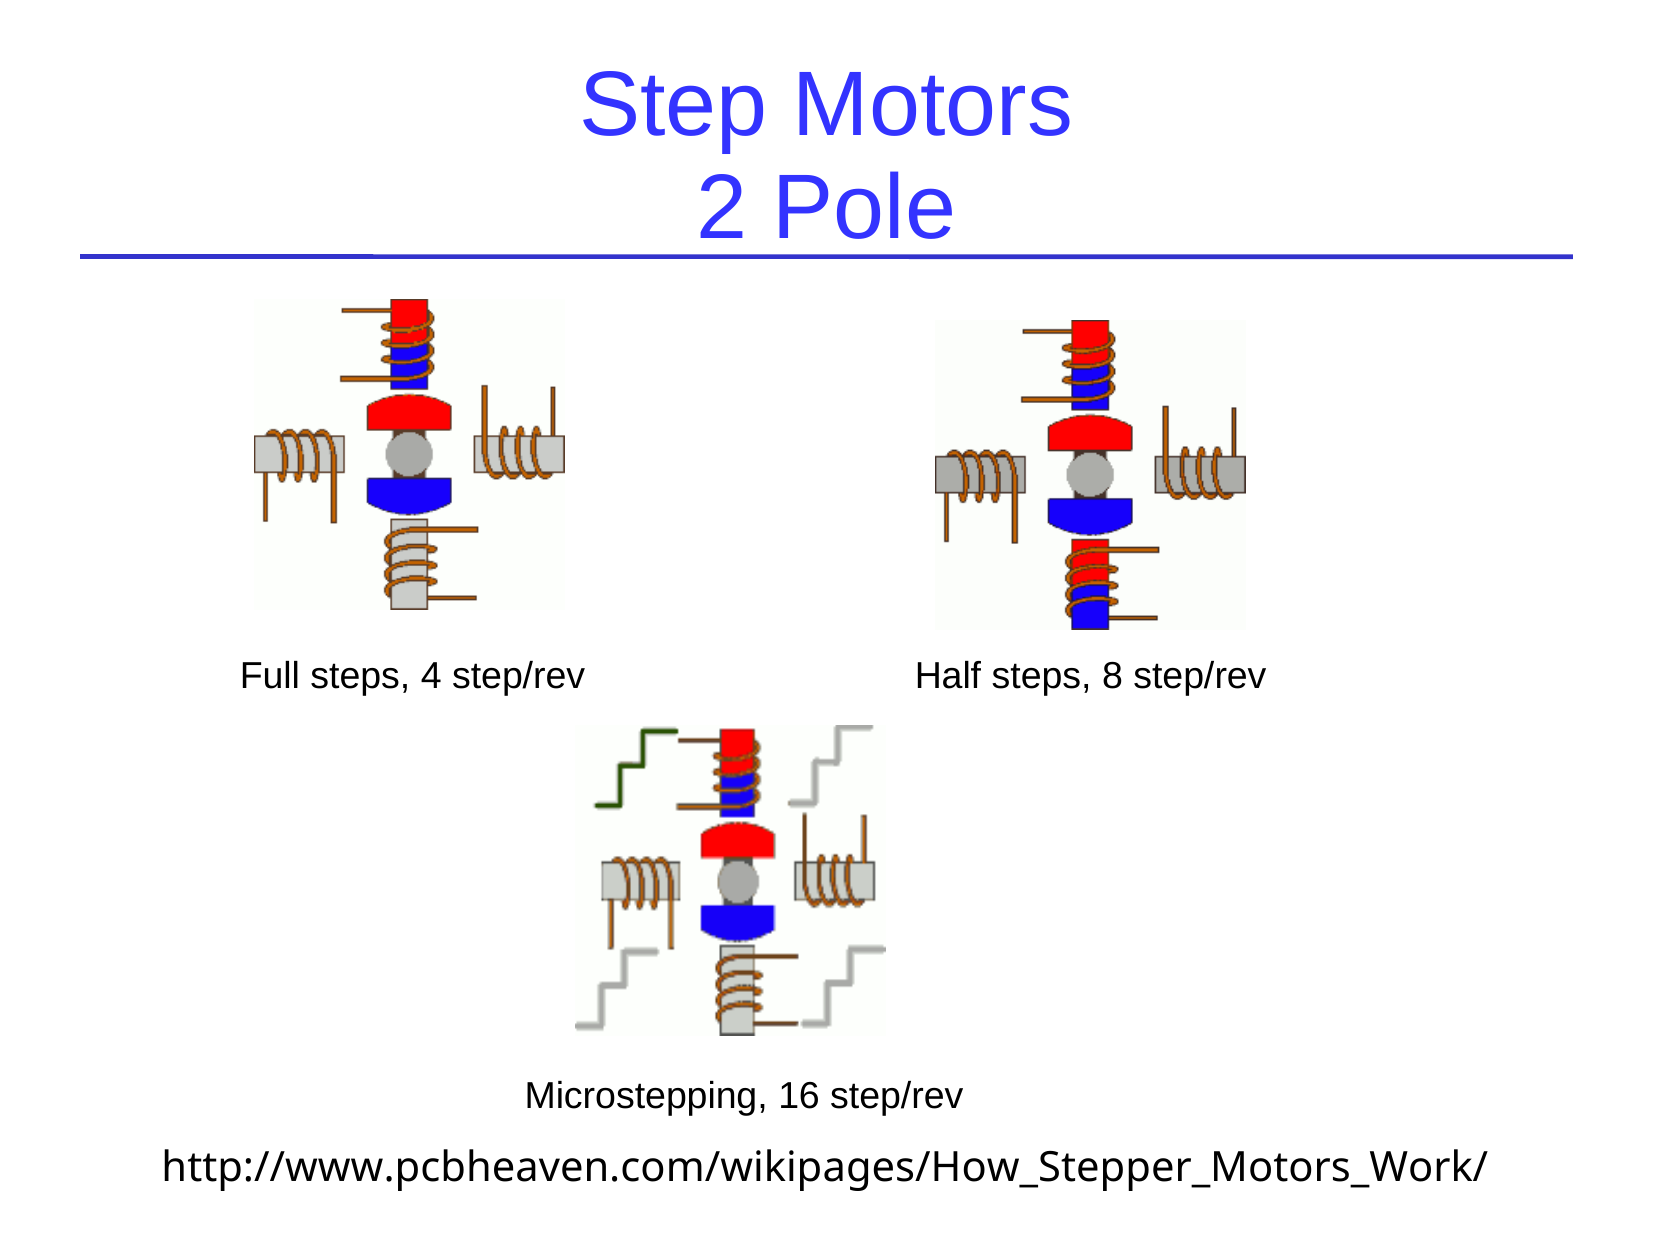

# Step Motors 2 Pole
Full steps, 4 step/rev
Half steps, 8 step/rev
Microstepping, 16 step/rev
http://www.pcbheaven.com/wikipages/How_Stepper_Motors_Work/